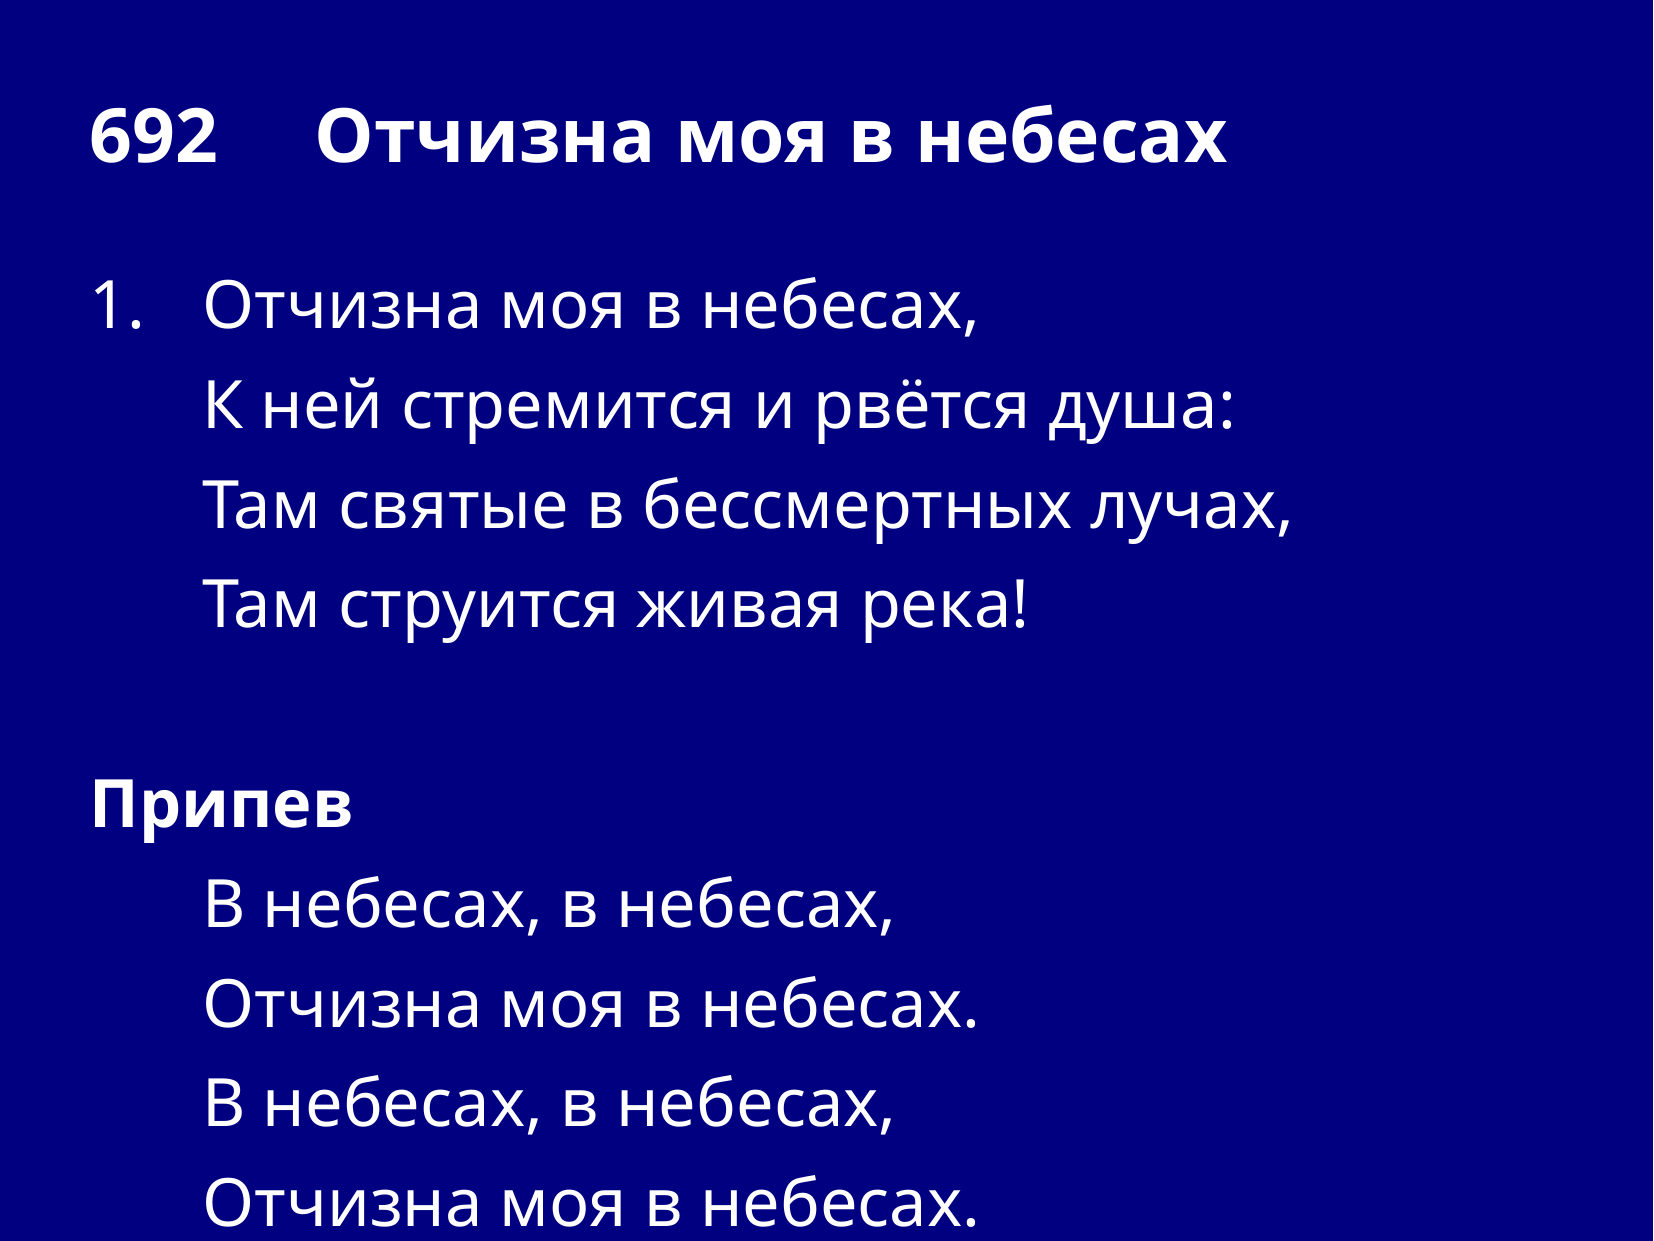

692	Отчизна моя в небесах
1.	Отчизна моя в небесах,
	К ней стремится и рвётся душа:
	Там святые в бессмертных лучах,
	Там струится живая река!
Припев
	В небесах, в небесах,
	Отчизна моя в небесах.
	В небесах, в небесах,
	Отчизна моя в небесах.